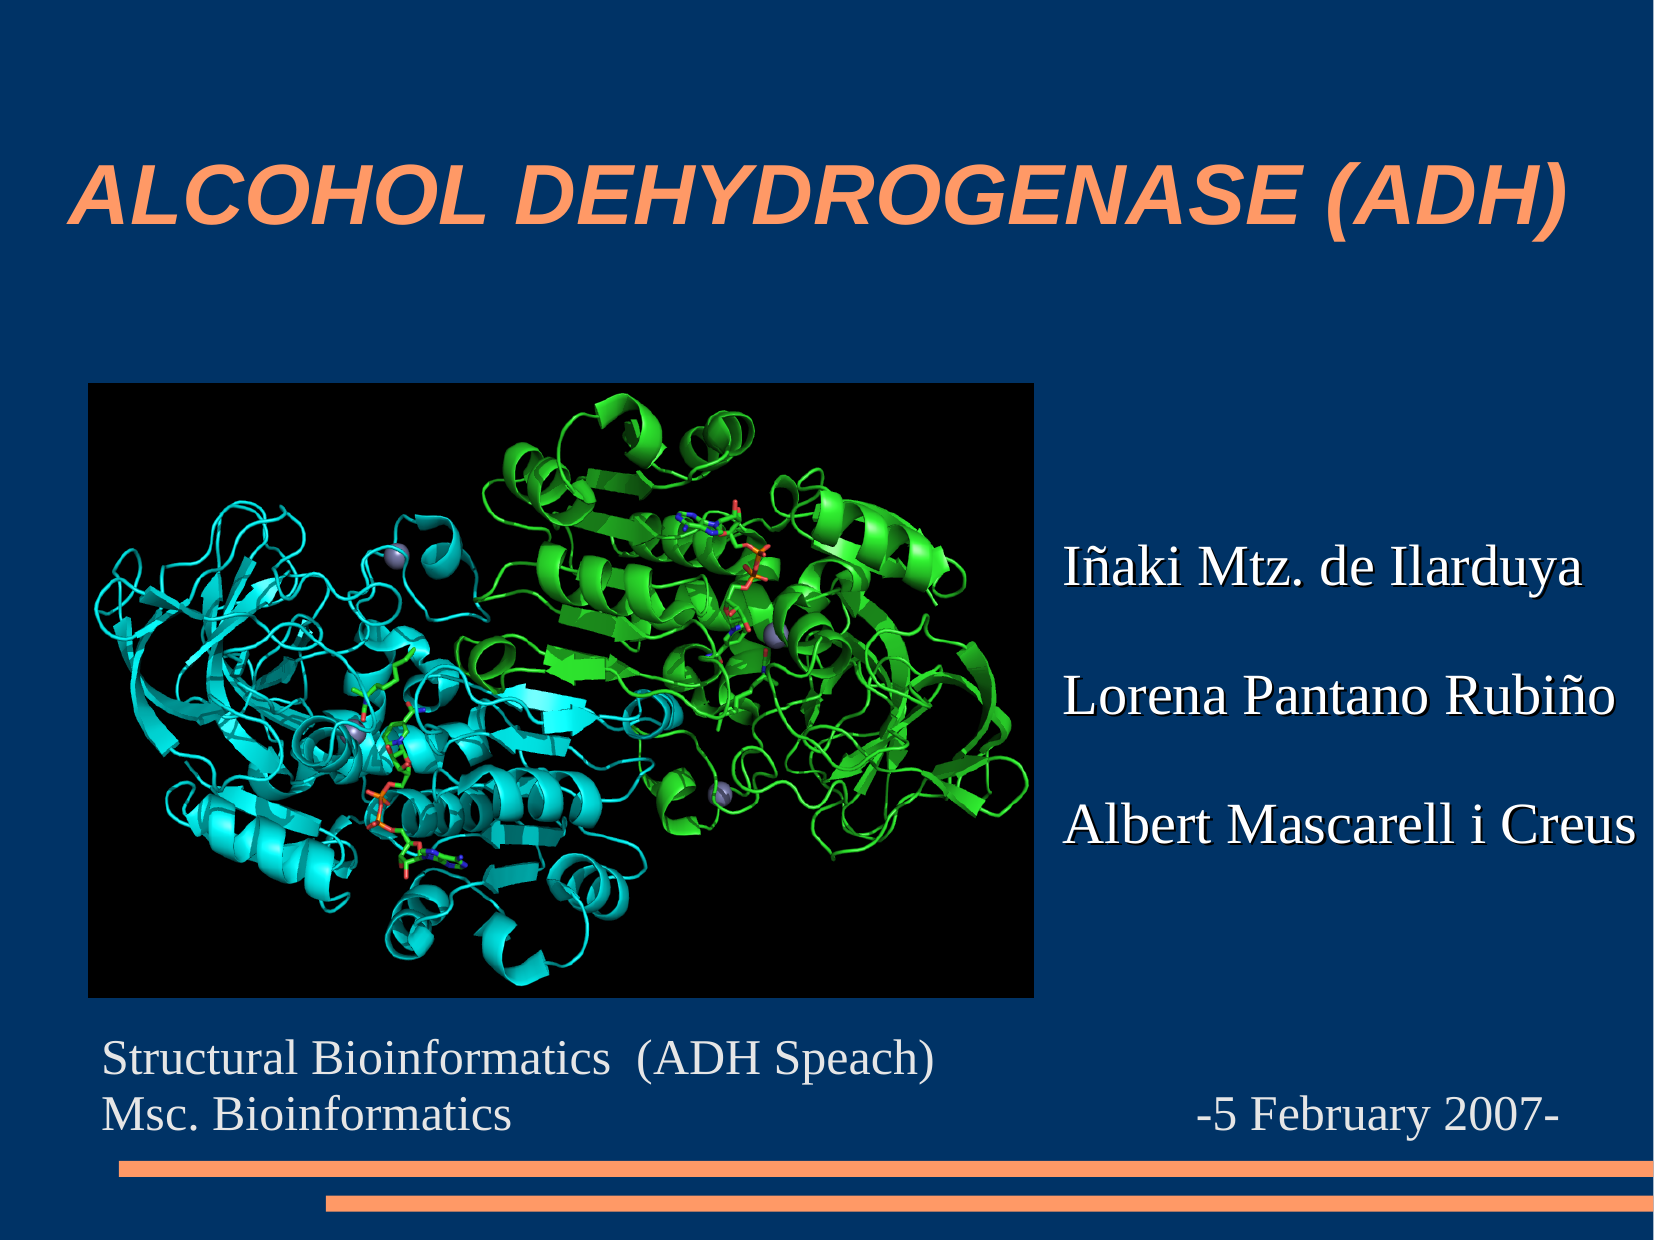

# ALCOHOL DEHYDROGENASE (ADH)
Iñaki Mtz. de Ilarduya
Lorena Pantano Rubiño
Albert Mascarell i Creus
 Structural Bioinformatics (ADH Speach)
 Msc. Bioinformatics 										-5 February 2007-